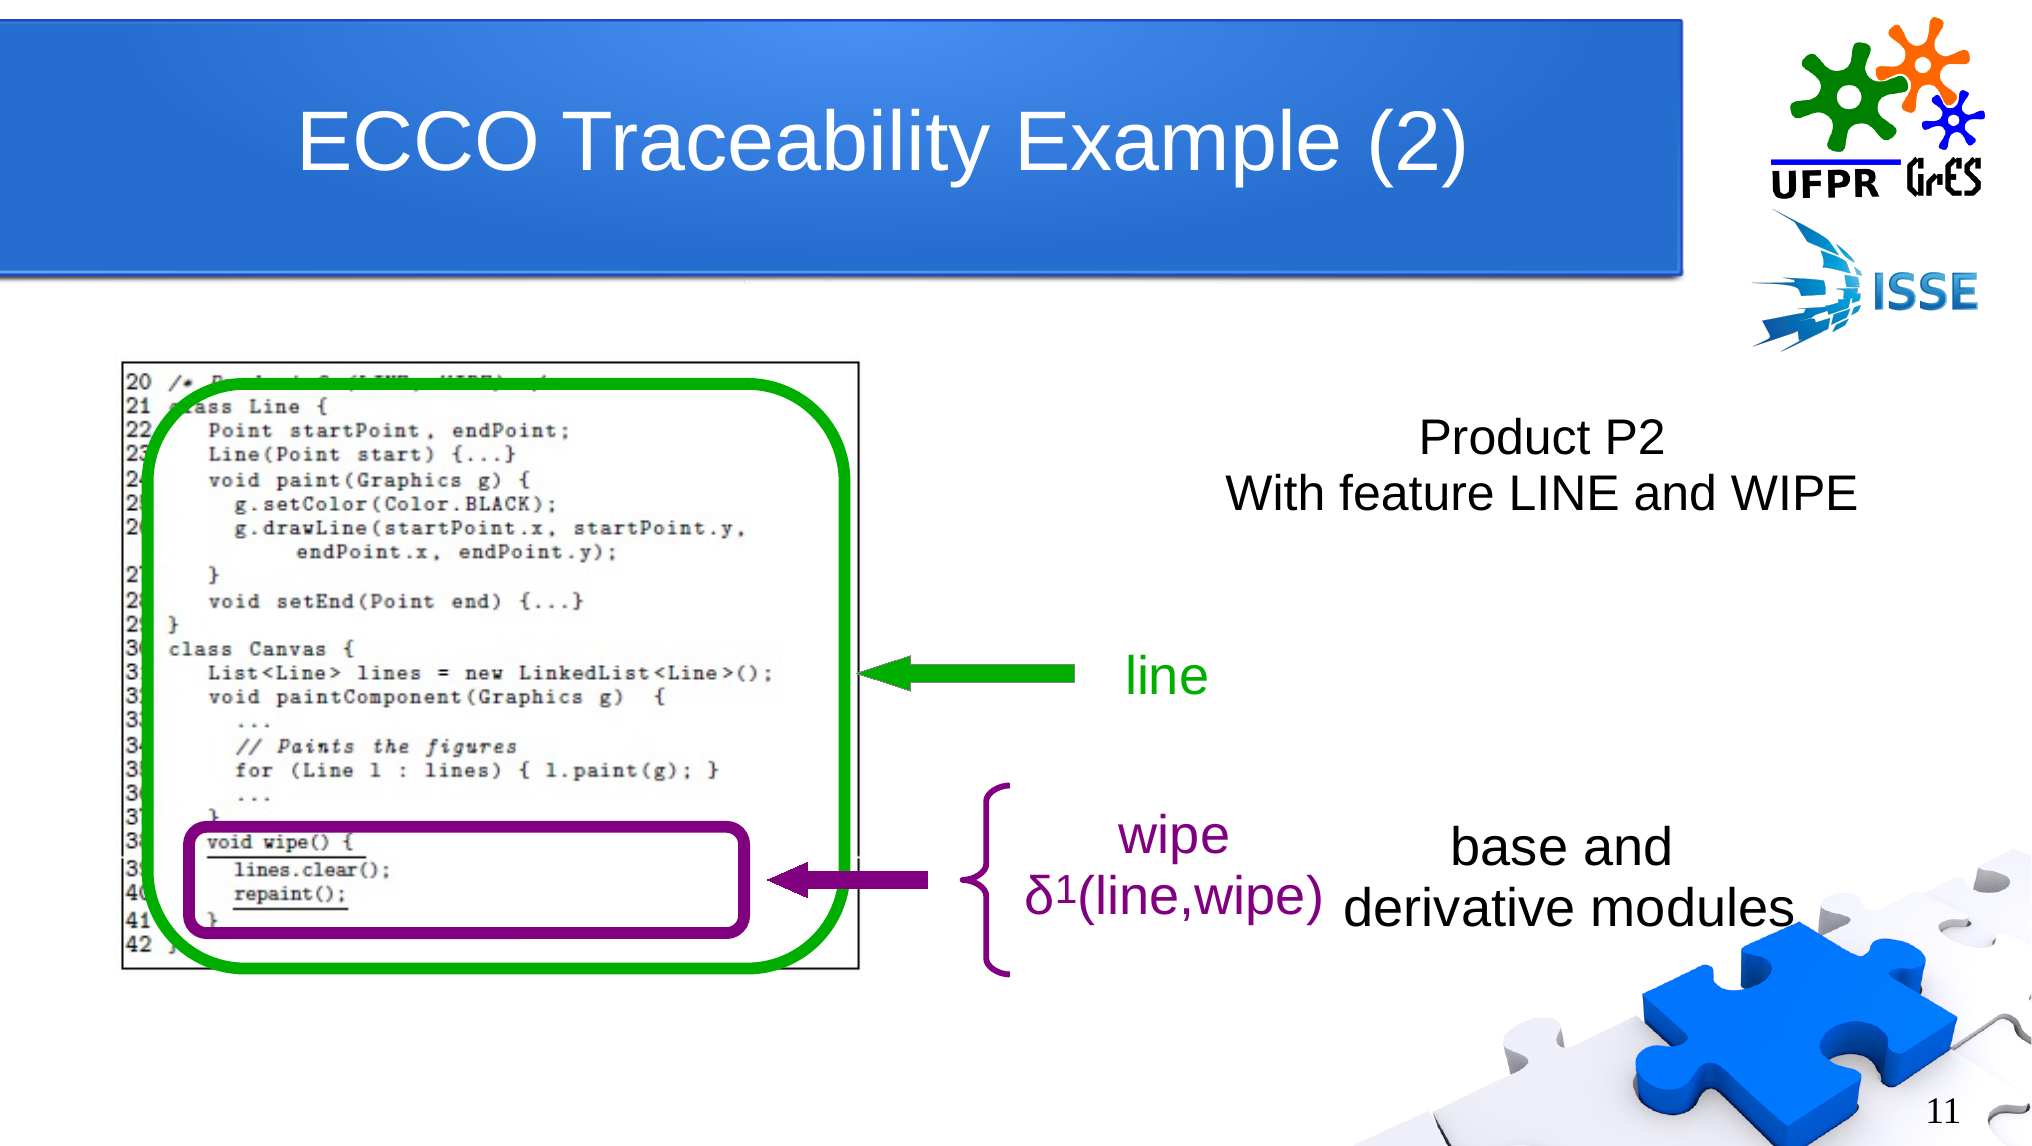

# ECCO Traceability Example (2)
Product P2
With feature LINE and WIPE
line
wipe
δ1(line,wipe)
base and
derivative modules
11